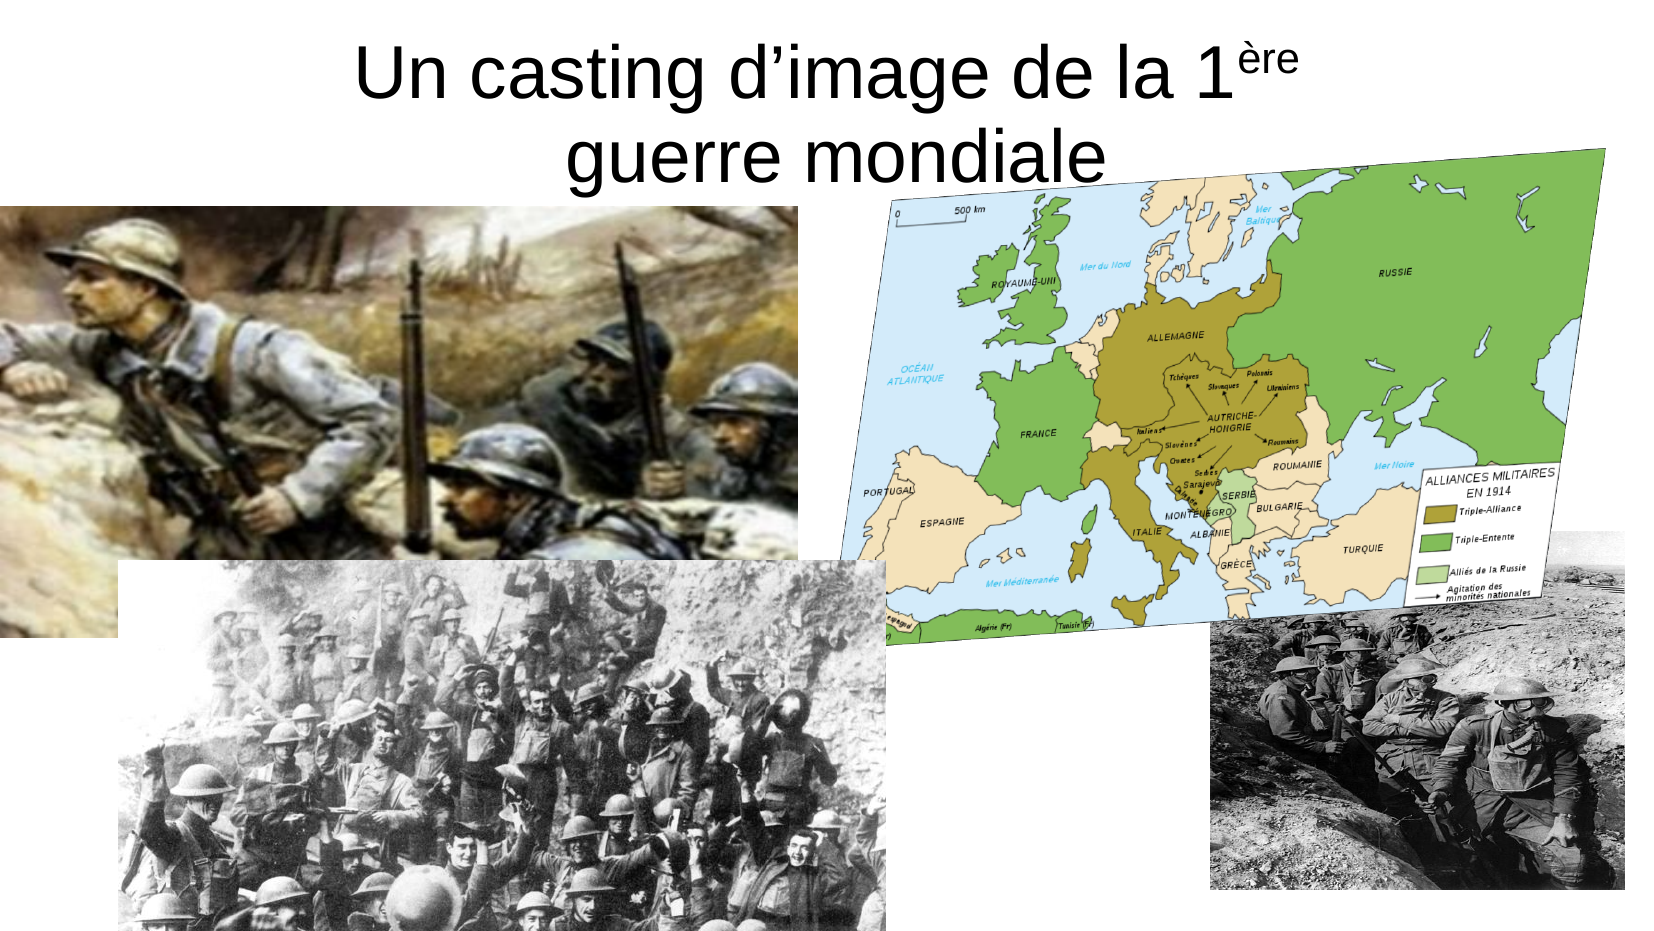

# Un casting d’image de la 1ère guerre mondiale